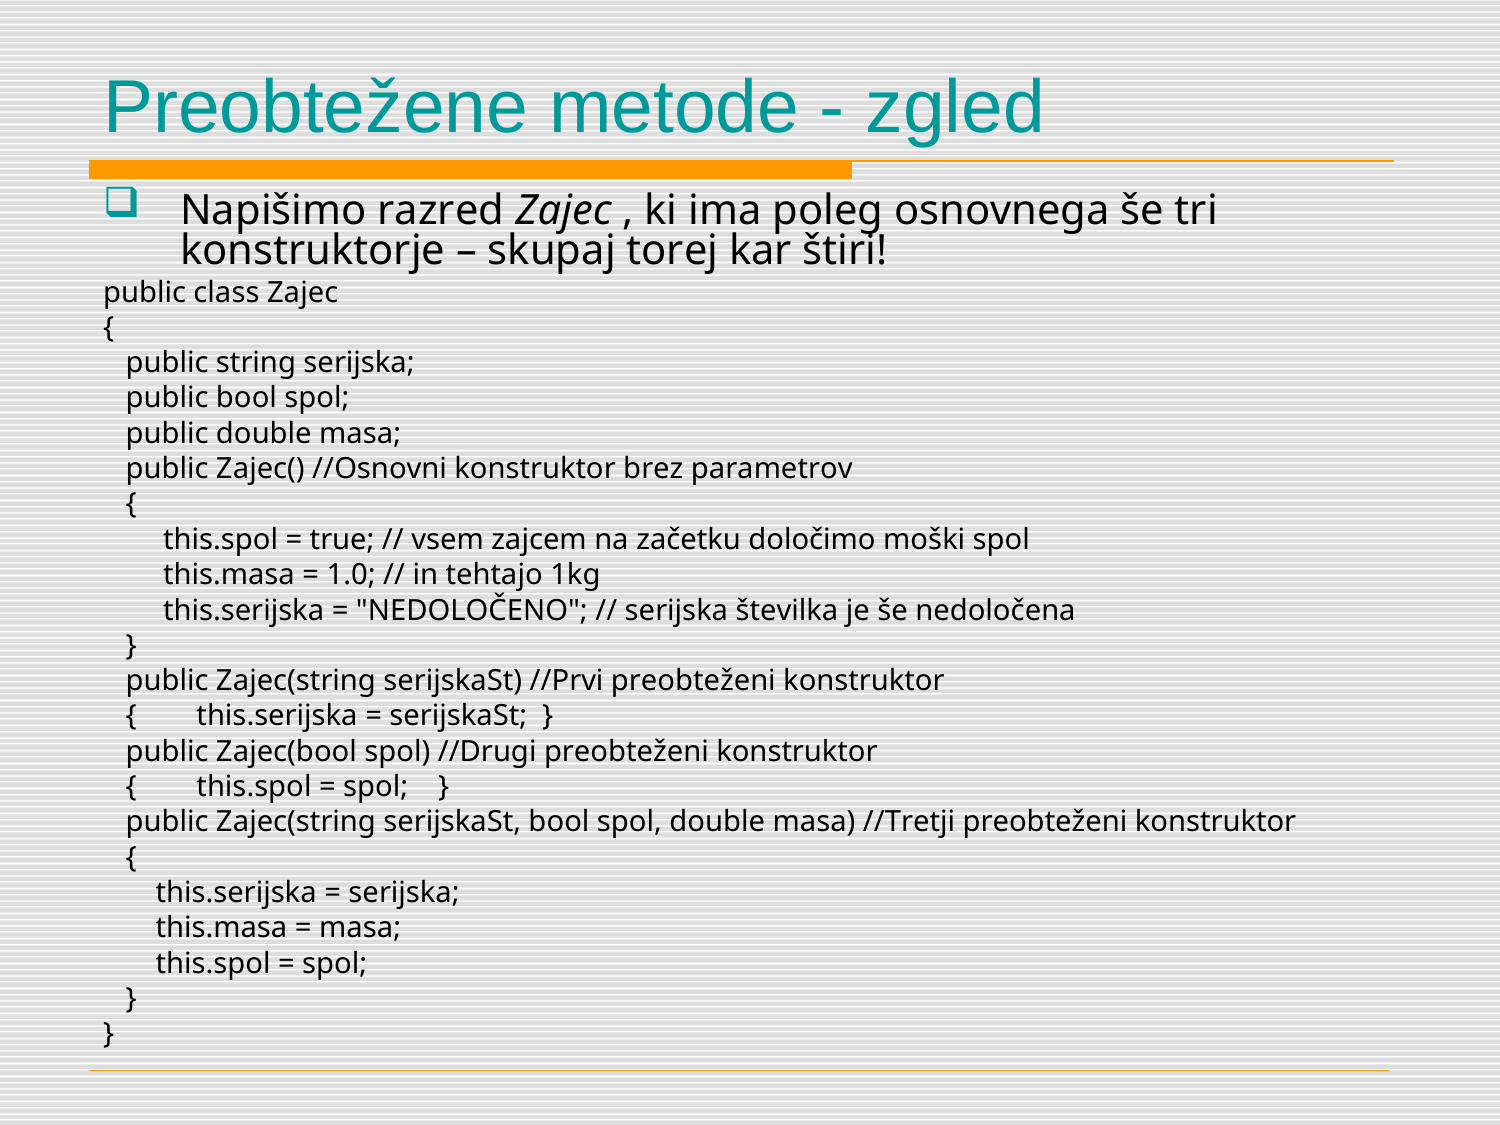

# Preobtežene metode - zgled
Napišimo razred Zajec , ki ima poleg osnovnega še tri konstruktorje – skupaj torej kar štiri!
public class Zajec
{
 public string serijska;
 public bool spol;
 public double masa;
 public Zajec() //Osnovni konstruktor brez parametrov
 {
 this.spol = true; // vsem zajcem na začetku določimo moški spol
 this.masa = 1.0; // in tehtajo 1kg
 this.serijska = "NEDOLOČENO"; // serijska številka je še nedoločena
 }
 public Zajec(string serijskaSt) //Prvi preobteženi konstruktor
 { this.serijska = serijskaSt; }
 public Zajec(bool spol) //Drugi preobteženi konstruktor
 { this.spol = spol; }
 public Zajec(string serijskaSt, bool spol, double masa) //Tretji preobteženi konstruktor
 {
 this.serijska = serijska;
 this.masa = masa;
 this.spol = spol;
 }
}